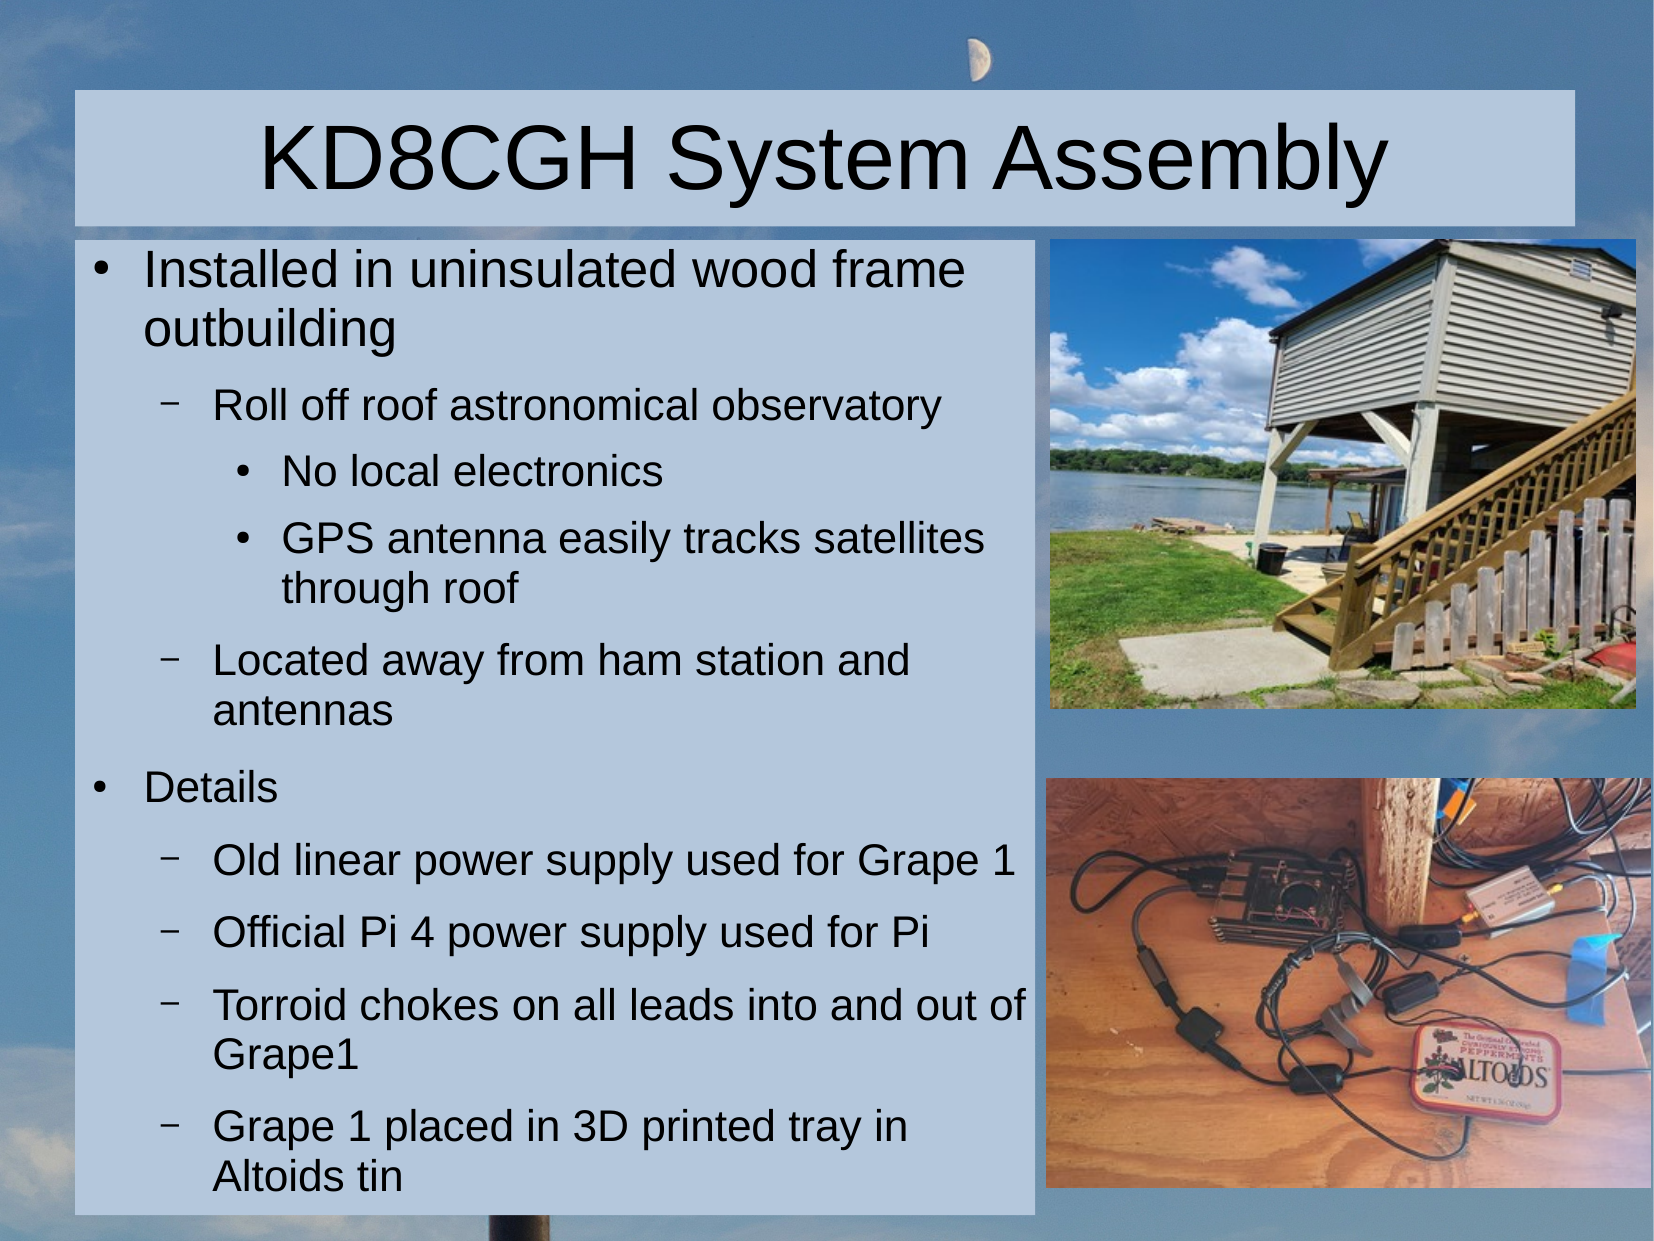

# KD8CGH System Assembly
Installed in uninsulated wood frame outbuilding
Roll off roof astronomical observatory
No local electronics
GPS antenna easily tracks satellites through roof
Located away from ham station and antennas
Details
Old linear power supply used for Grape 1
Official Pi 4 power supply used for Pi
Torroid chokes on all leads into and out of Grape1
Grape 1 placed in 3D printed tray in Altoids tin